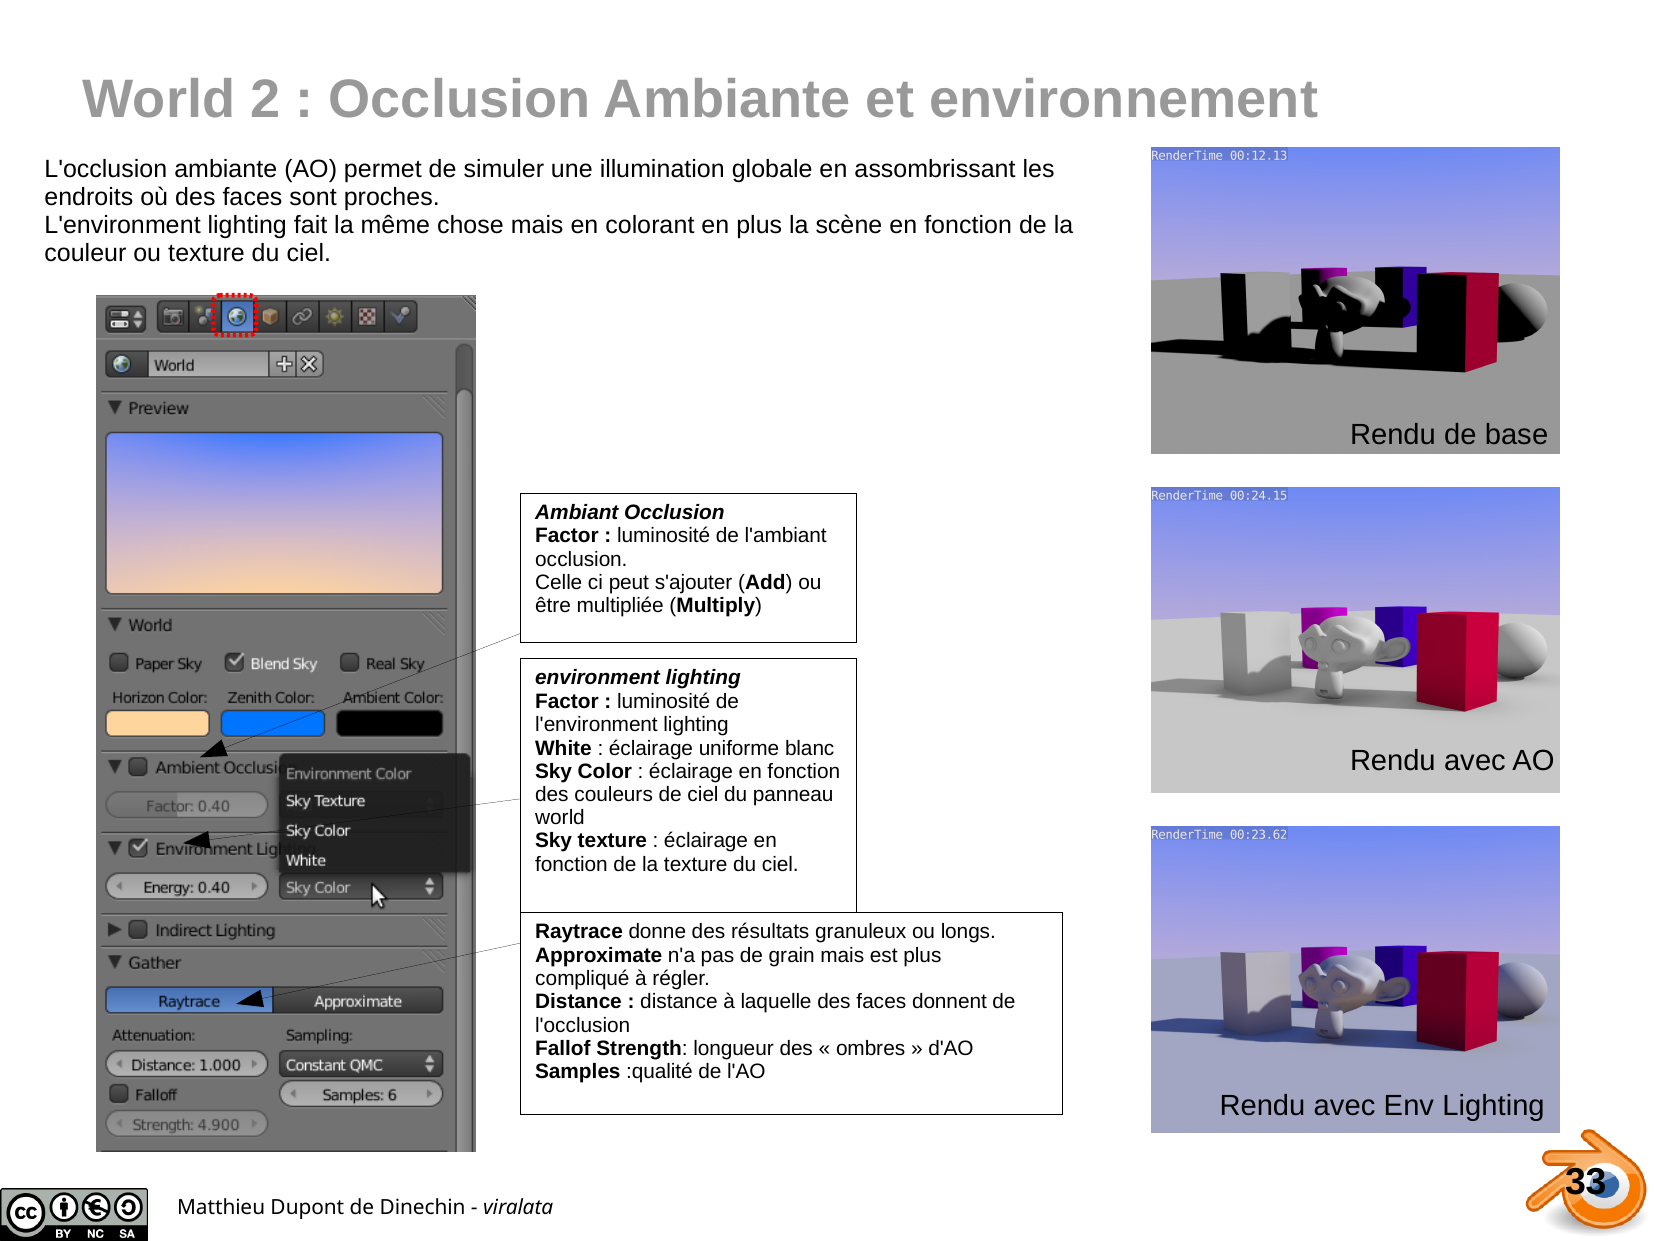

# World 2 : Occlusion Ambiante et environnement
L'occlusion ambiante (AO) permet de simuler une illumination globale en assombrissant les endroits où des faces sont proches.
L'environment lighting fait la même chose mais en colorant en plus la scène en fonction de la couleur ou texture du ciel.
Rendu de base
Ambiant Occlusion
Factor : luminosité de l'ambiant occlusion.
Celle ci peut s'ajouter (Add) ou être multipliée (Multiply)
environment lighting
Factor : luminosité de l'environment lighting
White : éclairage uniforme blanc
Sky Color : éclairage en fonction des couleurs de ciel du panneau world
Sky texture : éclairage en fonction de la texture du ciel.
Rendu avec AO
Raytrace donne des résultats granuleux ou longs.
Approximate n'a pas de grain mais est plus compliqué à régler.
Distance : distance à laquelle des faces donnent de l'occlusion
Fallof Strength: longueur des « ombres » d'AO
Samples :qualité de l'AO
Rendu avec Env Lighting
33
Cours Blender Mars 2010